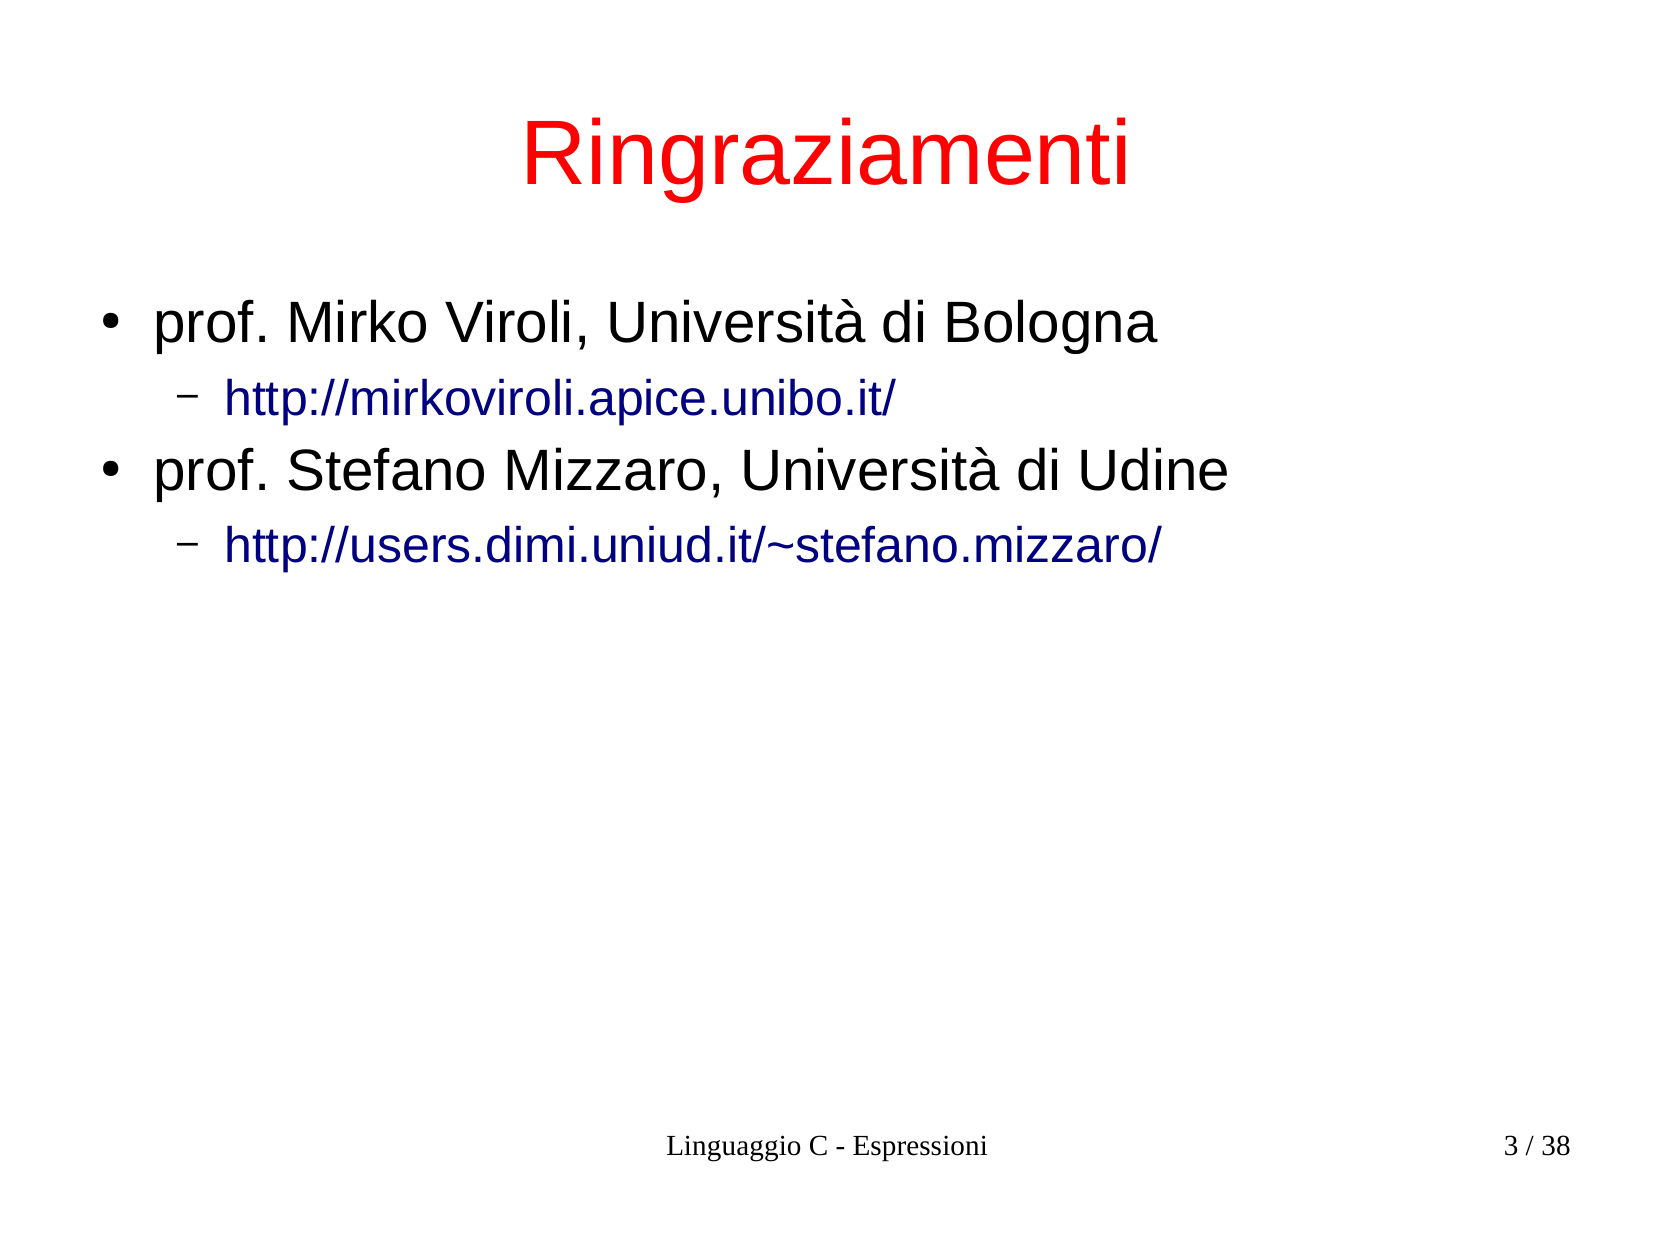

# Ringraziamenti
prof. Mirko Viroli, Università di Bologna
http://mirkoviroli.apice.unibo.it/
prof. Stefano Mizzaro, Università di Udine
http://users.dimi.uniud.it/~stefano.mizzaro/
Linguaggio C - Espressioni
3